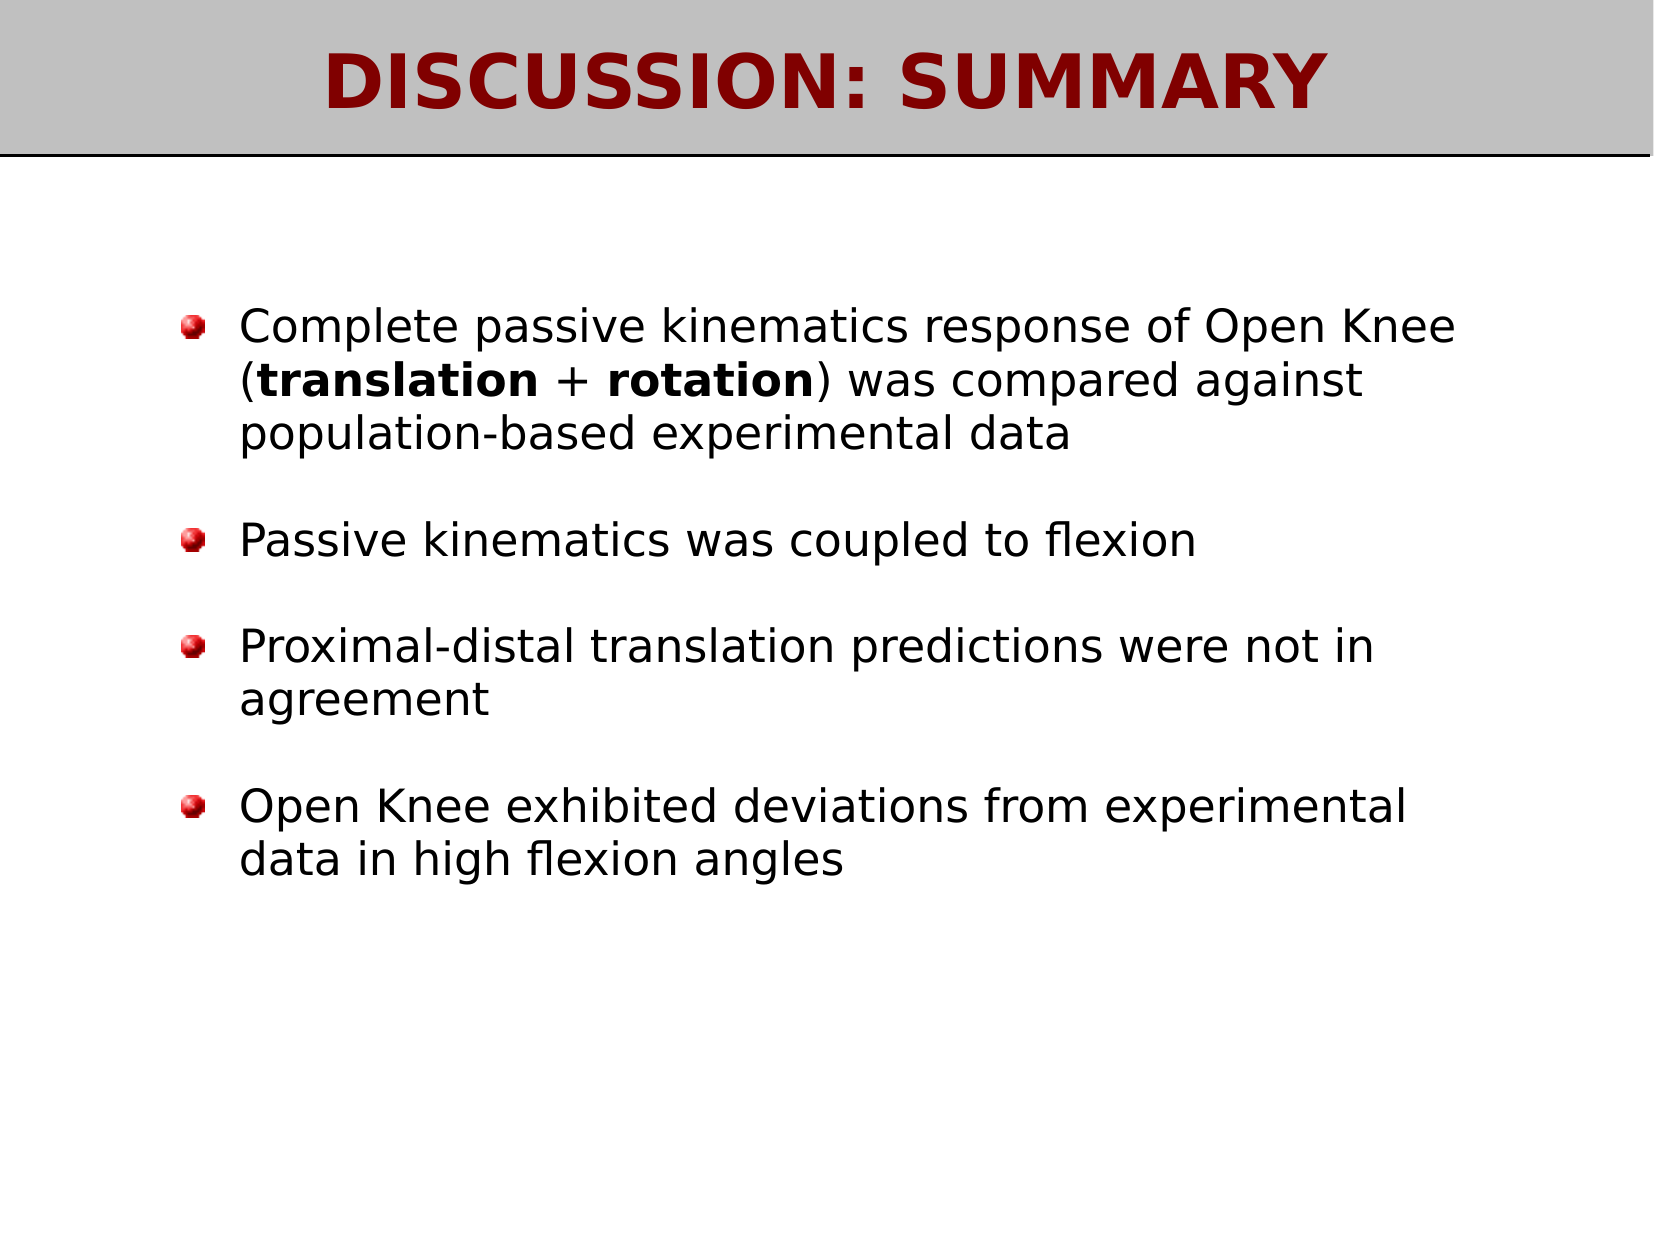

DISCUSSION: SUMMARY
Complete passive kinematics response of Open Knee (translation + rotation) was compared against population-based experimental data
Passive kinematics was coupled to flexion
Proximal-distal translation predictions were not in agreement
Open Knee exhibited deviations from experimental data in high flexion angles